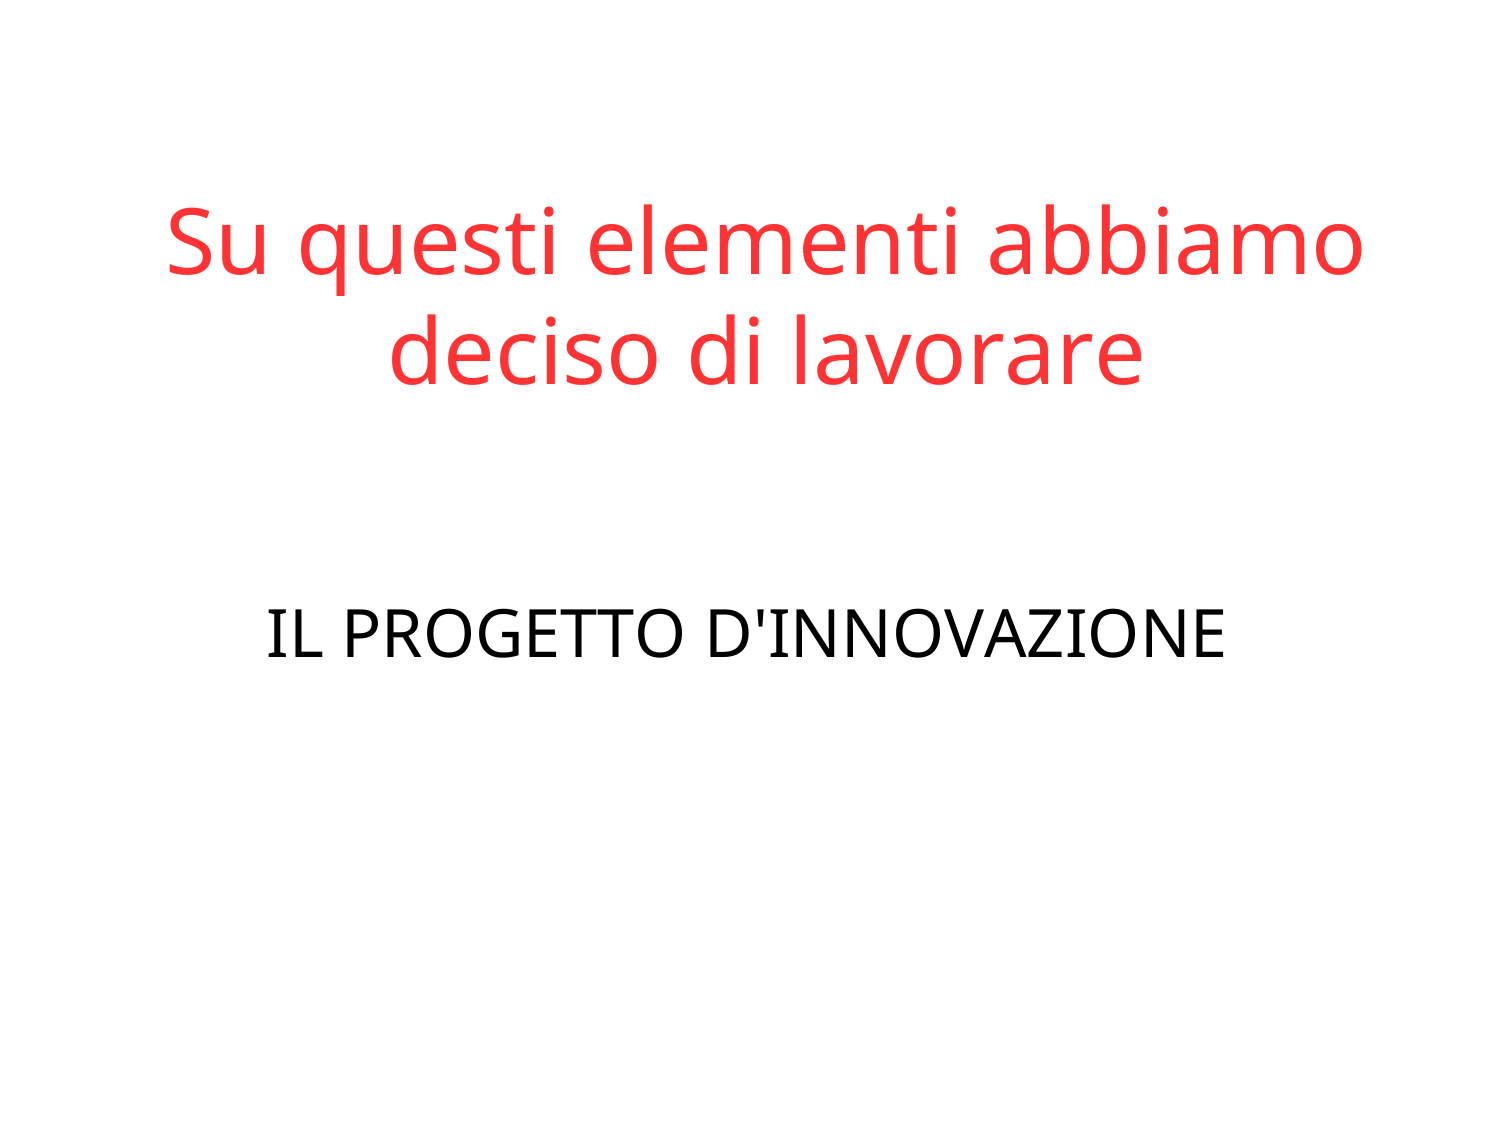

# Su questi elementi abbiamo deciso di lavorare
IL PROGETTO D'INNOVAZIONE